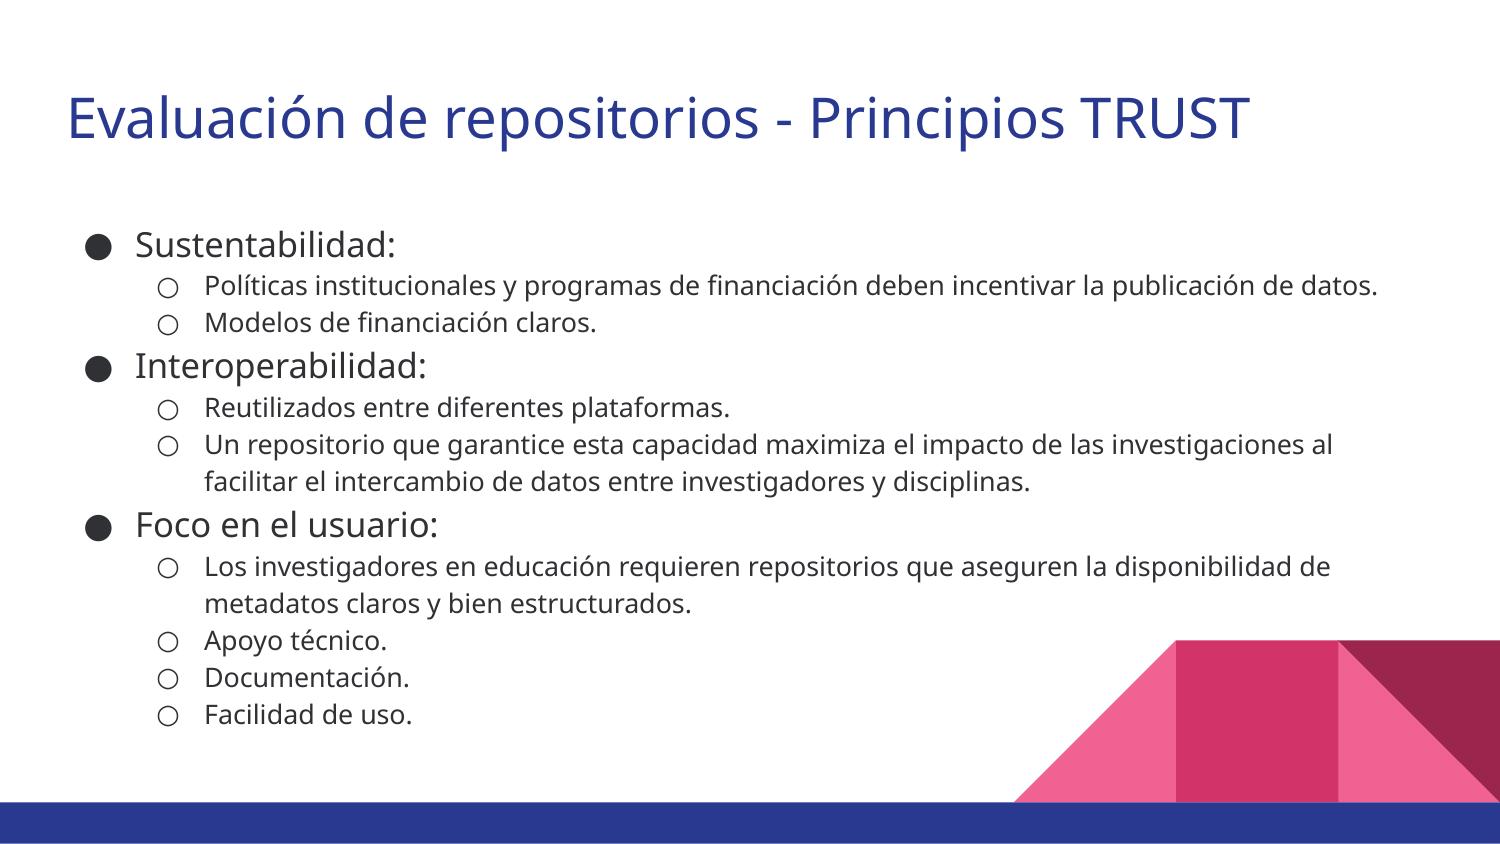

# Evaluación de repositorios - Principios TRUST
Sustentabilidad:
Políticas institucionales y programas de financiación deben incentivar la publicación de datos.
Modelos de financiación claros.
Interoperabilidad:
Reutilizados entre diferentes plataformas.
Un repositorio que garantice esta capacidad maximiza el impacto de las investigaciones al facilitar el intercambio de datos entre investigadores y disciplinas.
Foco en el usuario:
Los investigadores en educación requieren repositorios que aseguren la disponibilidad de metadatos claros y bien estructurados.
Apoyo técnico.
Documentación.
Facilidad de uso.